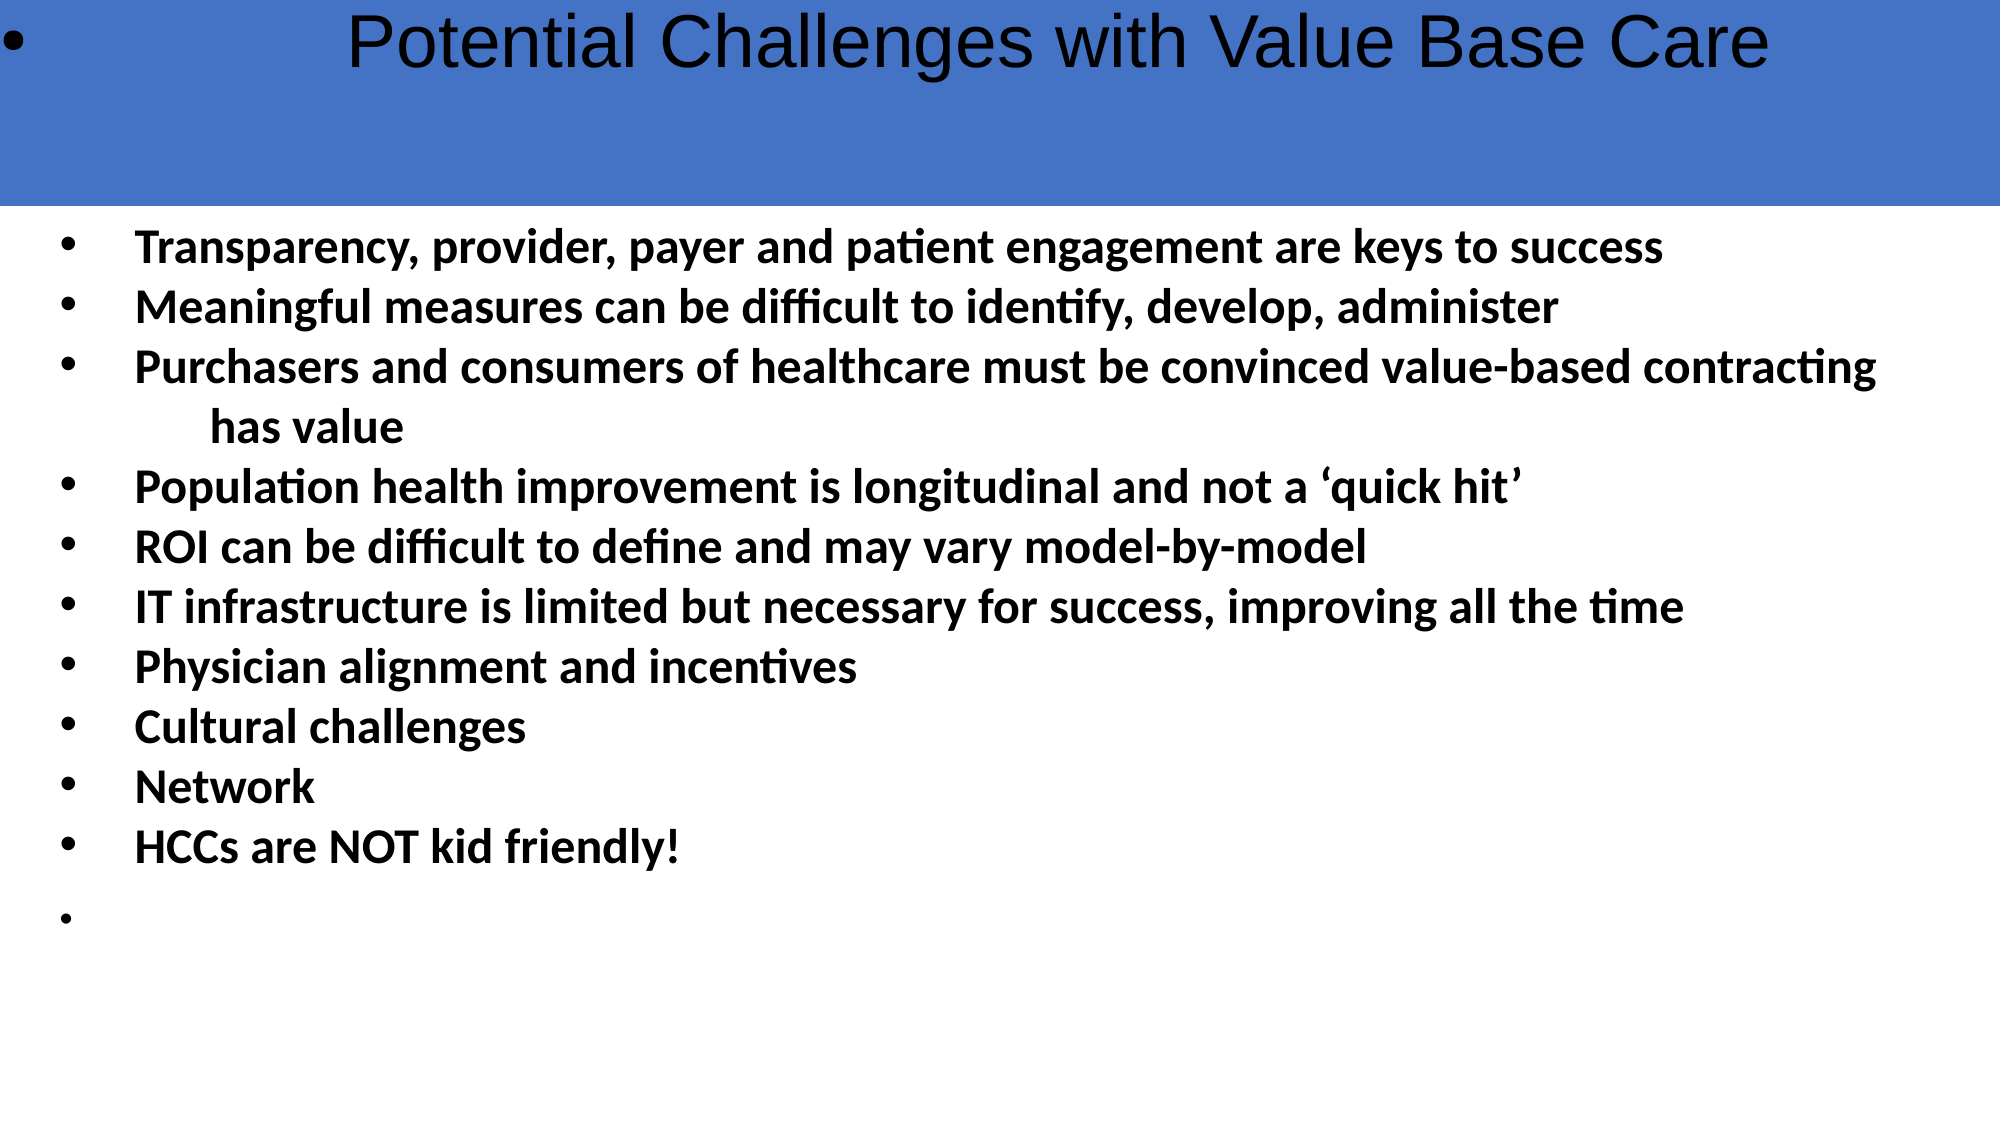

| Potential Challenges with Value Base Care |
| --- |
Transparency, provider, payer and patient engagement are keys to success
Meaningful measures can be difficult to identify, develop, administer
Purchasers and consumers of healthcare must be convinced value-based contracting has value
Population health improvement is longitudinal and not a ‘quick hit’
ROI can be difficult to define and may vary model-by-model
IT infrastructure is limited but necessary for success, improving all the time
Physician alignment and incentives
Cultural challenges
Network
HCCs are NOT kid friendly!